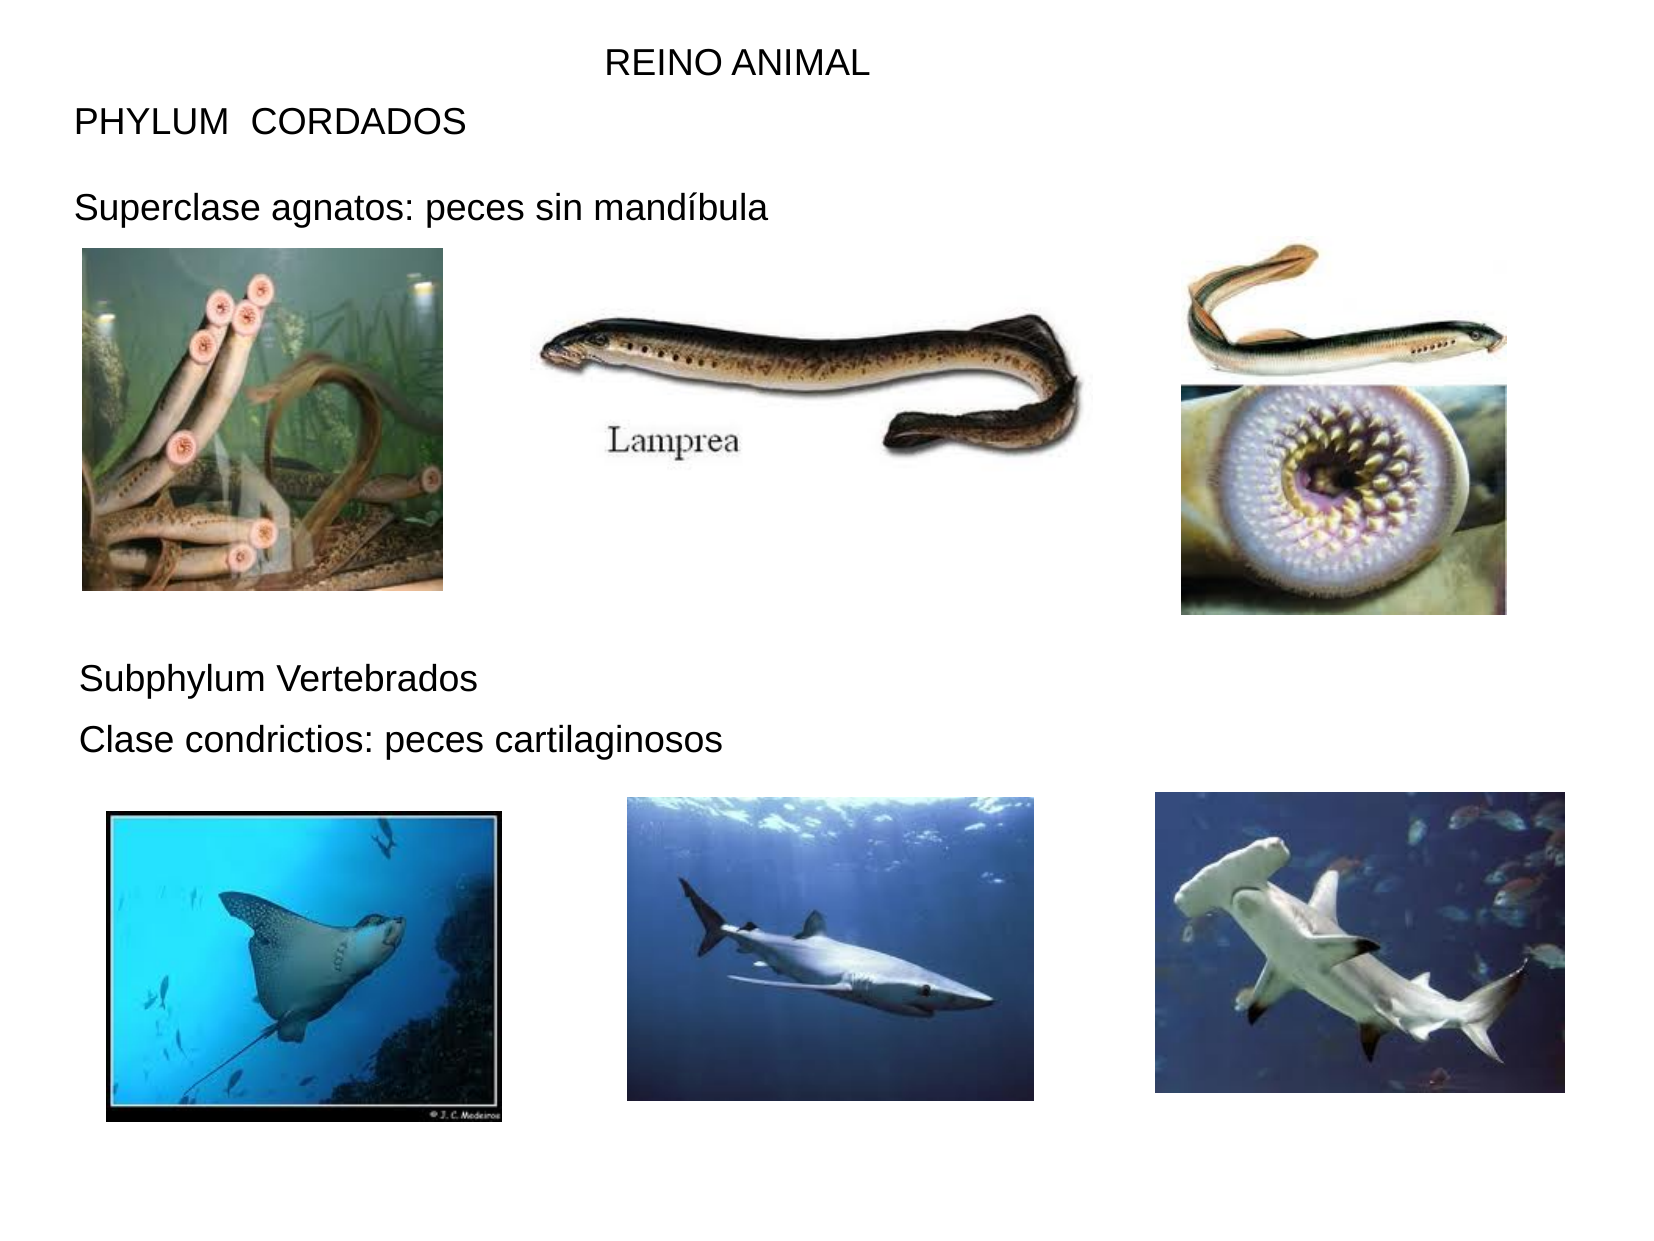

REINO ANIMAL
PHYLUM CORDADOS
Superclase agnatos: peces sin mandíbula
Subphylum Vertebrados
Clase condrictios: peces cartilaginosos